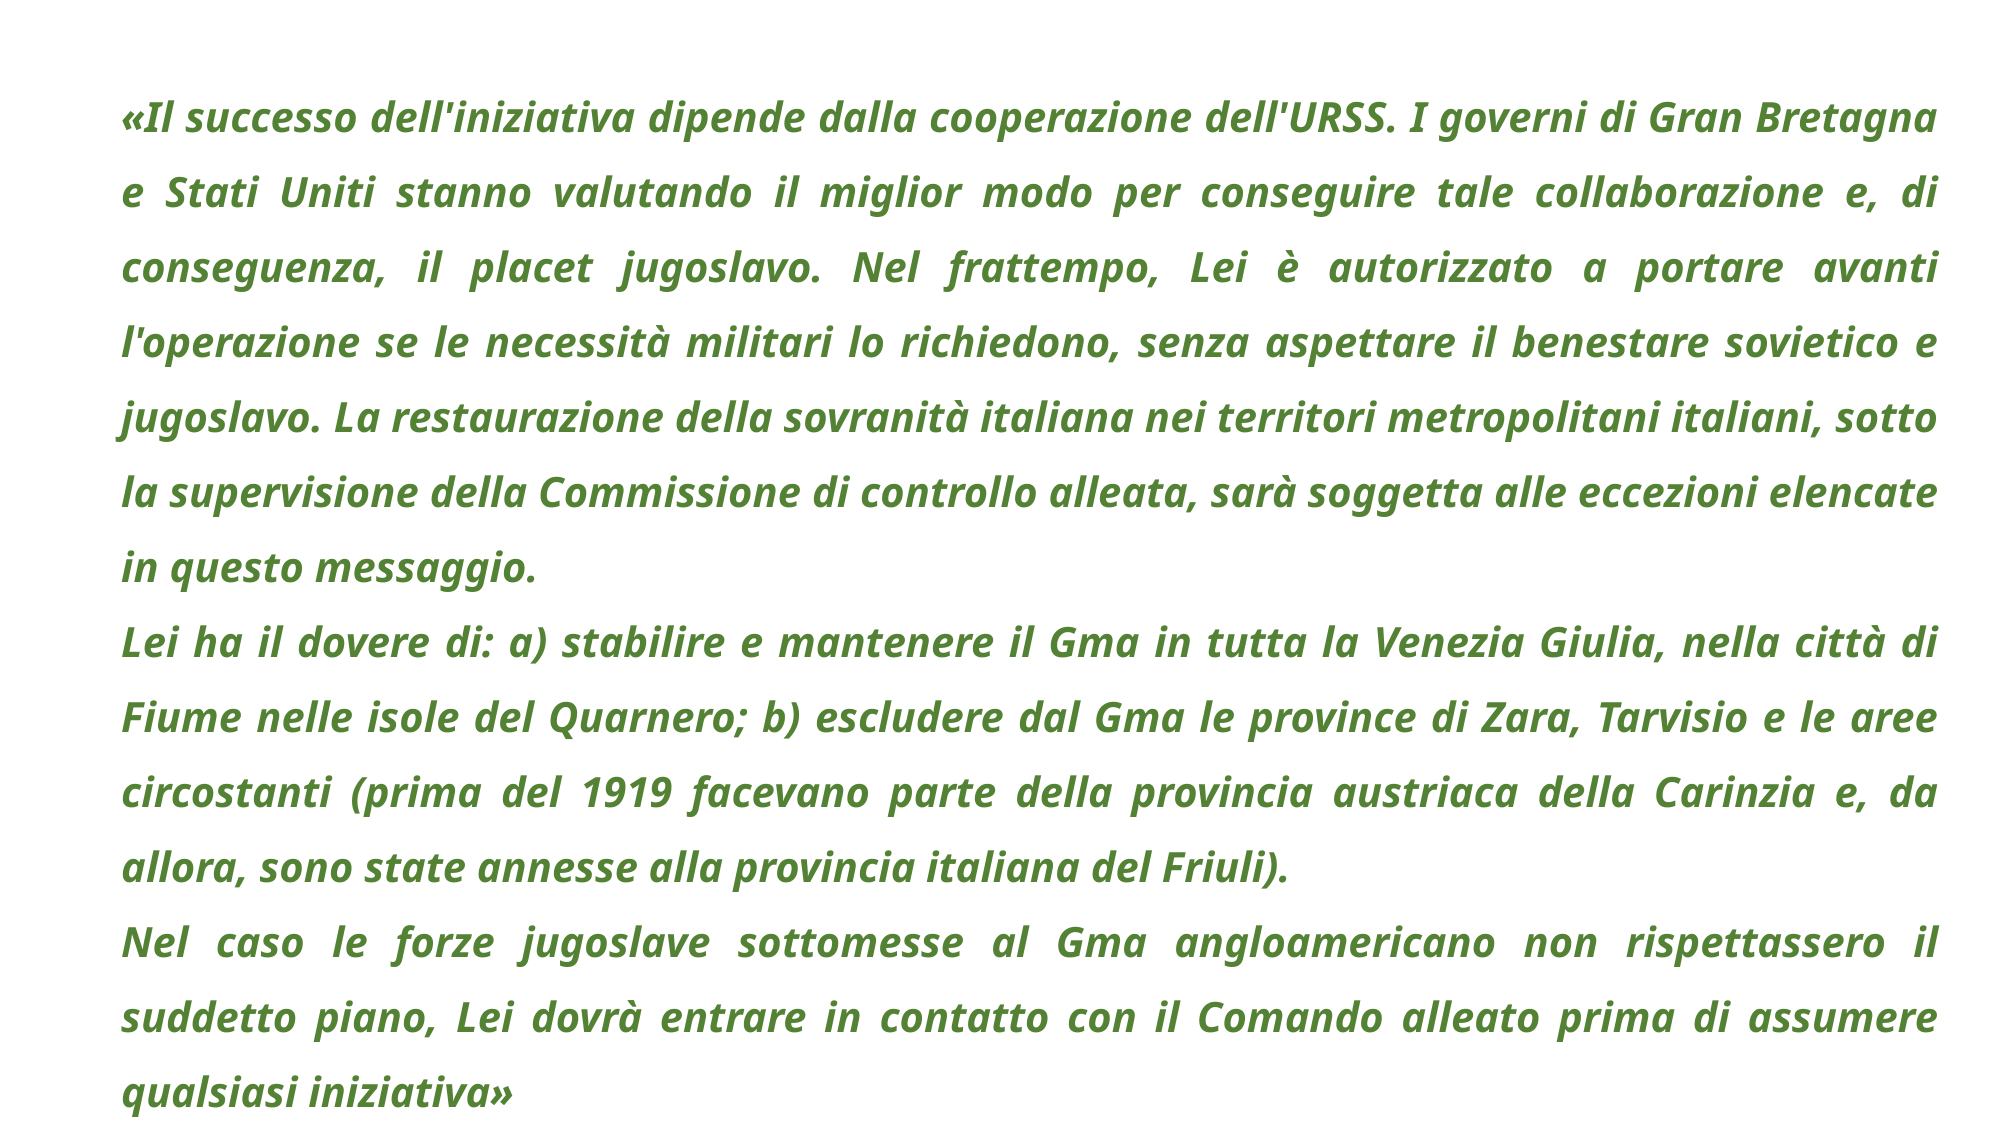

«Il successo dell'iniziativa dipende dalla cooperazione dell'URSS. I governi di Gran Bretagna e Stati Uniti stanno valutando il miglior modo per conseguire tale collaborazione e, di conseguenza, il placet jugoslavo. Nel frattempo, Lei è autorizzato a portare avanti l'operazione se le necessità militari lo richiedono, senza aspettare il benestare sovietico e jugoslavo. La restaurazione della sovranità italiana nei territori metropolitani italiani, sotto la supervisione della Commissione di controllo alleata, sarà soggetta alle eccezioni elencate in questo messaggio.
Lei ha il dovere di: a) stabilire e mantenere il Gma in tutta la Venezia Giulia, nella città di Fiume nelle isole del Quarnero; b) escludere dal Gma le province di Zara, Tarvisio e le aree circostanti (prima del 1919 facevano parte della provincia austriaca della Carinzia e, da allora, sono state annesse alla provincia italiana del Friuli).
Nel caso le forze jugoslave sottomesse al Gma angloamericano non rispettassero il suddetto piano, Lei dovrà entrare in contatto con il Comando alleato prima di assumere qualsiasi iniziativa»